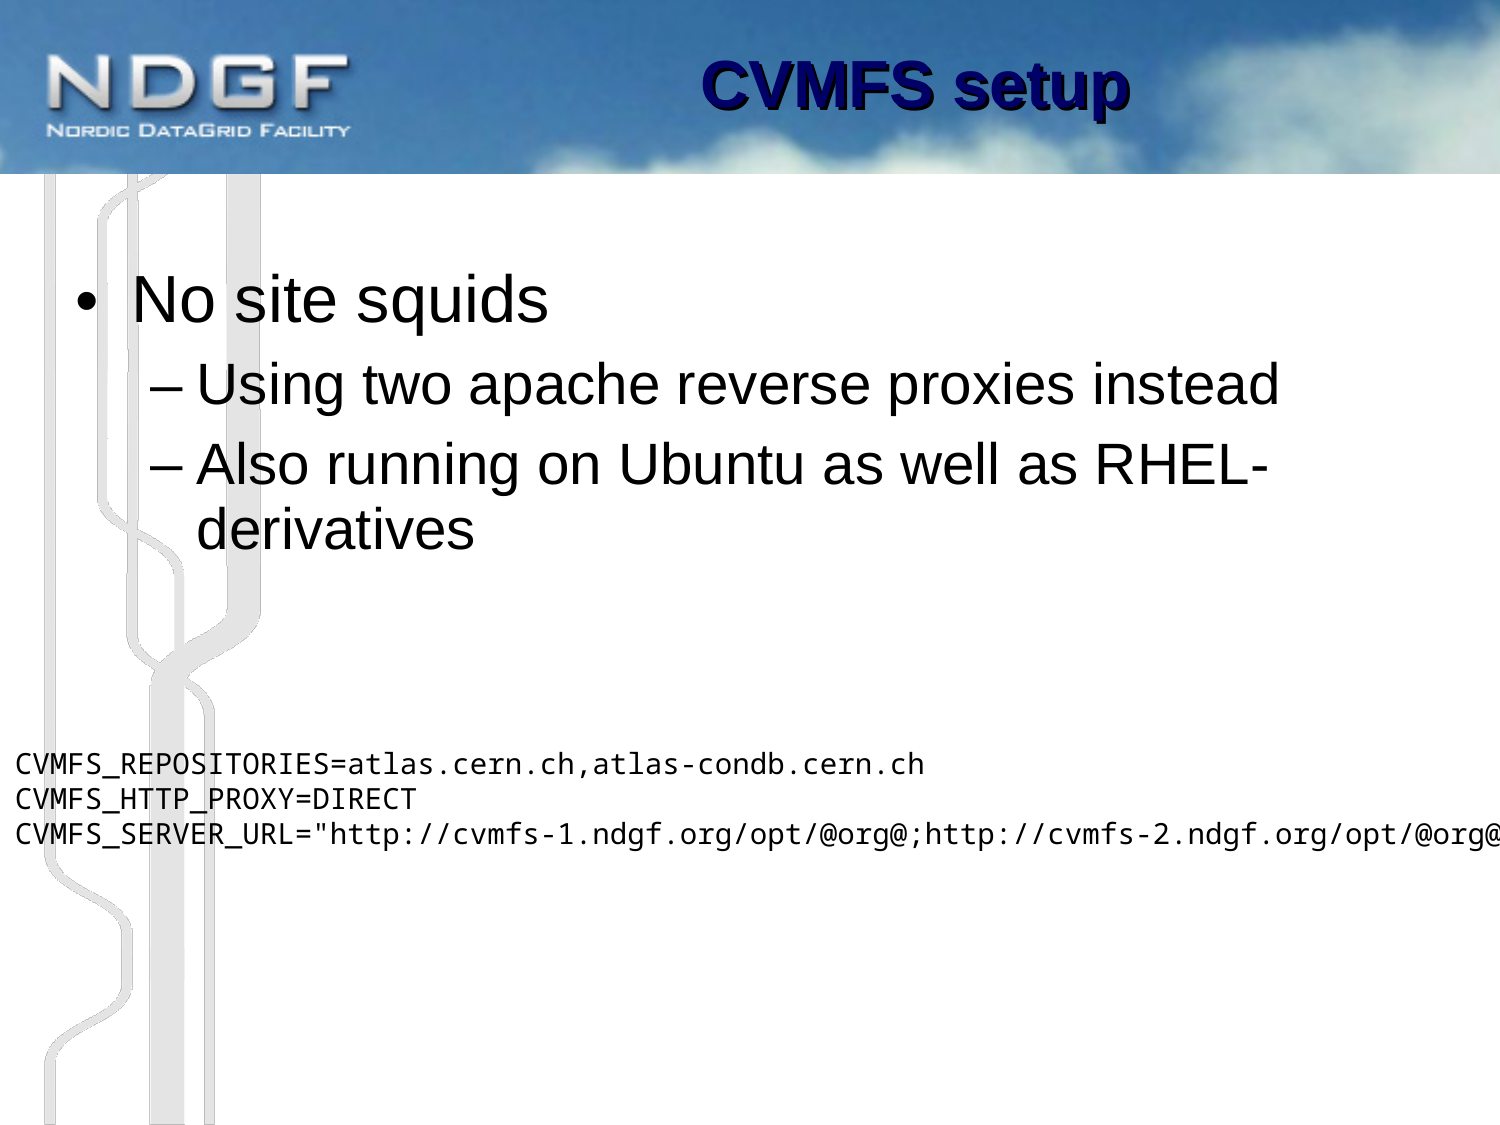

# CVMFS setup
No site squids
Using two apache reverse proxies instead
Also running on Ubuntu as well as RHEL-derivatives
CVMFS_REPOSITORIES=atlas.cern.ch,atlas-condb.cern.ch
CVMFS_HTTP_PROXY=DIRECT
CVMFS_SERVER_URL="http://cvmfs-1.ndgf.org/opt/@org@;http://cvmfs-2.ndgf.org/opt/@org@"